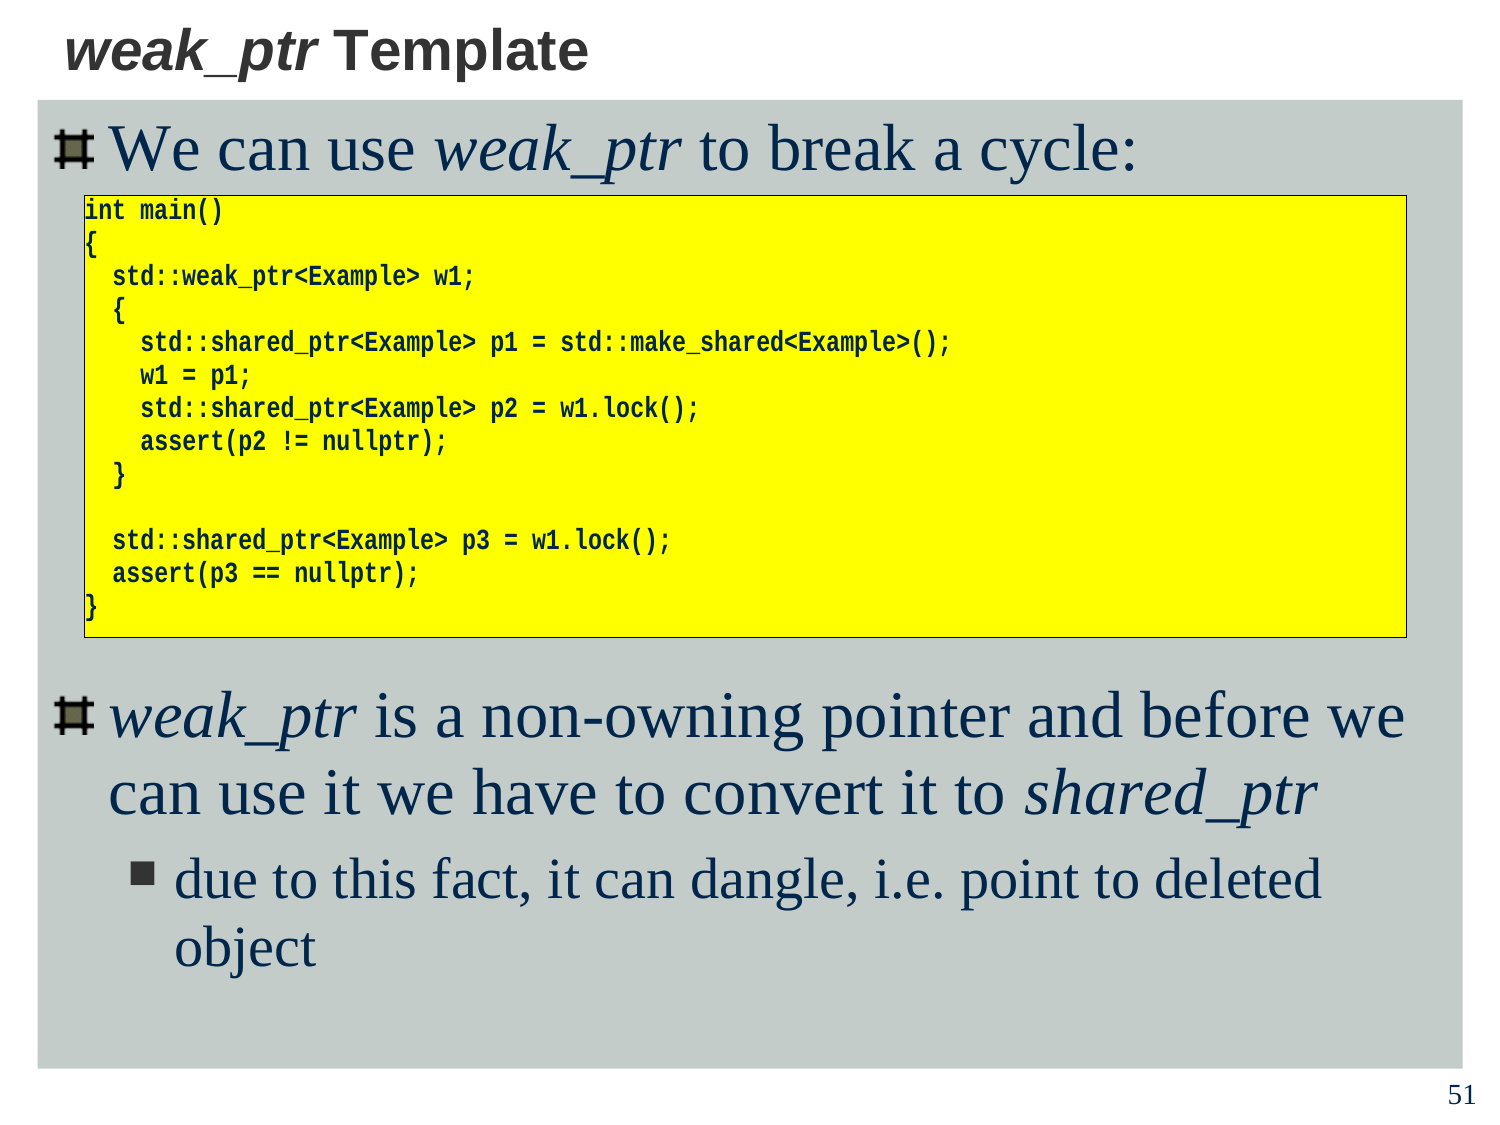

# weak_ptr Template
We can use weak_ptr to break a cycle:
weak_ptr is a non-owning pointer and before we can use it we have to convert it to shared_ptr
due to this fact, it can dangle, i.e. point to deleted object
int main()
{
 std::weak_ptr<Example> w1;
 {
 std::shared_ptr<Example> p1 = std::make_shared<Example>();
 w1 = p1;
 std::shared_ptr<Example> p2 = w1.lock();
 assert(p2 != nullptr);
 }
 std::shared_ptr<Example> p3 = w1.lock();
 assert(p3 == nullptr);
}